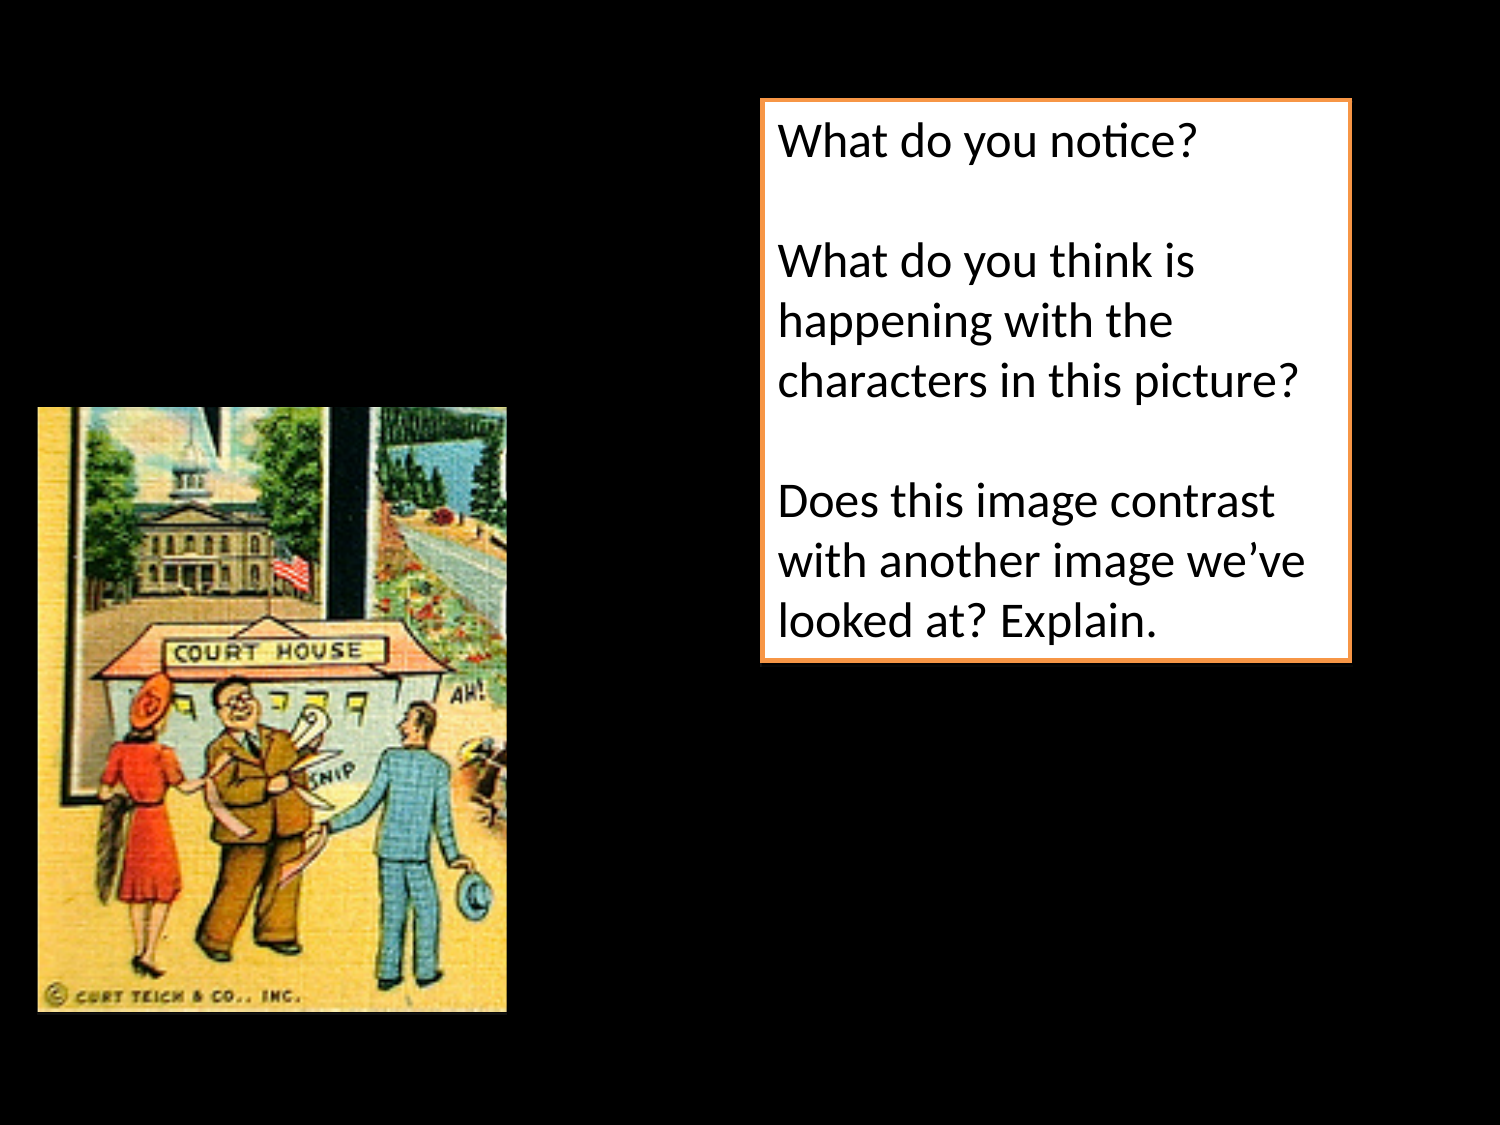

What do you notice?
What do you think is happening with the characters in this picture?
Does this image contrast with another image we’ve looked at? Explain.